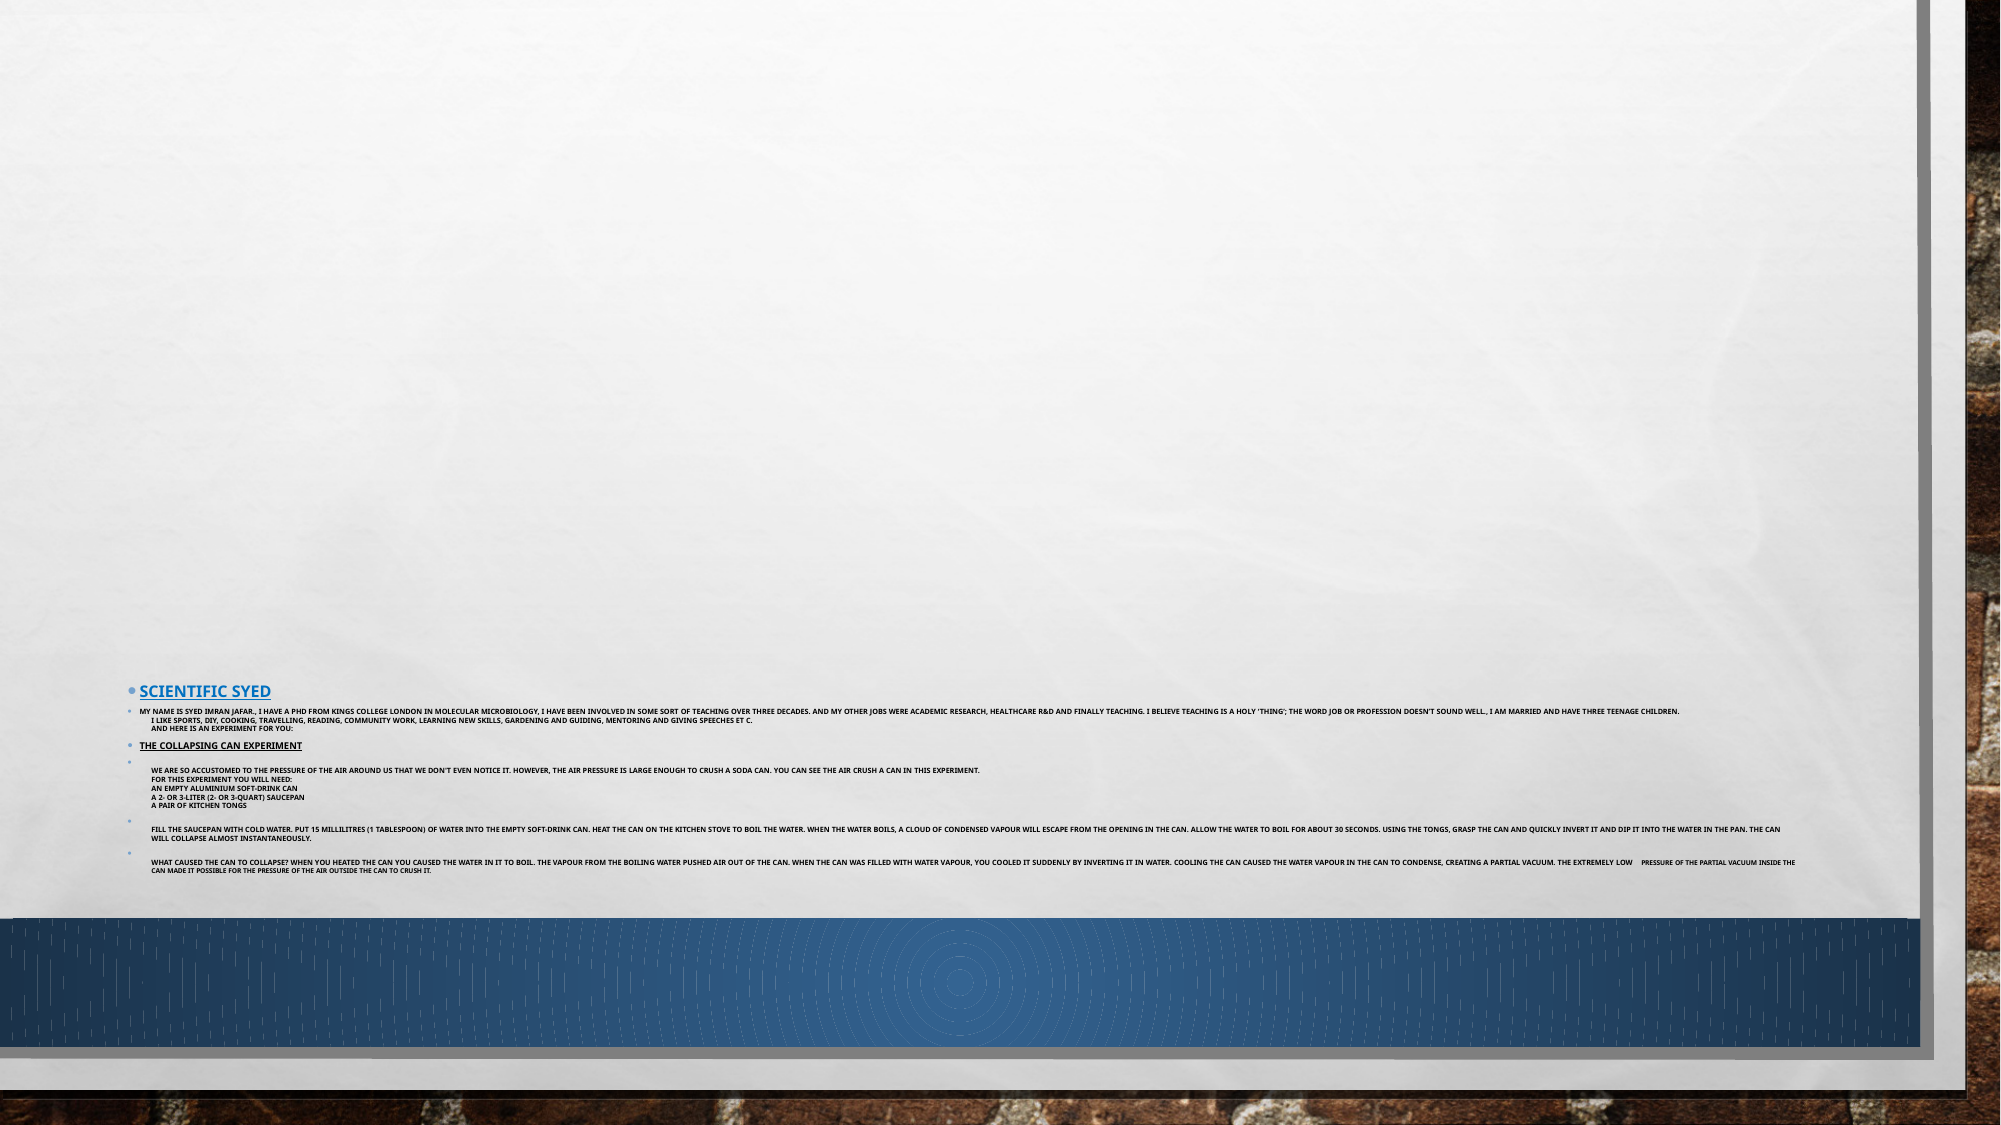

#
Scientific Syed
My name is Syed Imran Jafar., I have a PhD from Kings College London in Molecular Microbiology, I have been involved in some sort of teaching over three decades. And My other jobs were academic research, healthcare R&D and finally teaching. I believe teaching is a holy ‘thing’; the word job or profession doesn’t sound well., I am married and have three teenage children.
I like sports, DIY, cooking, travelling, reading, community work, learning new skills, gardening and guiding, mentoring and giving speeches et c.
And here is an experiment for you:
The collapsing can experiment
We are so accustomed to the pressure of the air around us that we don't even notice it. However, the air pressure is large enough to crush a soda can. You can see the air crush a can in this experiment.
For this experiment you will need:
an empty aluminium soft-drink can
a 2- or 3-liter (2- or 3-quart) saucepan
a pair of kitchen tongs
Fill the saucepan with cold water. Put 15 millilitres (1 tablespoon) of water into the empty soft-drink can. Heat the can on the kitchen stove to boil the water. When the water boils, a cloud of condensed vapour will escape from the opening in the can. Allow the water to boil for about 30 seconds. Using the tongs, grasp the can and quickly invert it and dip it into the water in the pan. The can will collapse almost instantaneously.
What caused the can to collapse? When you heated the can you caused the water in it to boil. The vapour from the boiling water pushed air out of the can. When the can was filled with water vapour, you cooled it suddenly by inverting it in water. Cooling the can caused the water vapour in the can to condense, creating a partial vacuum. The extremely low pressure of the partial vacuum inside the can made it possible for the pressure of the air outside the can to crush it.